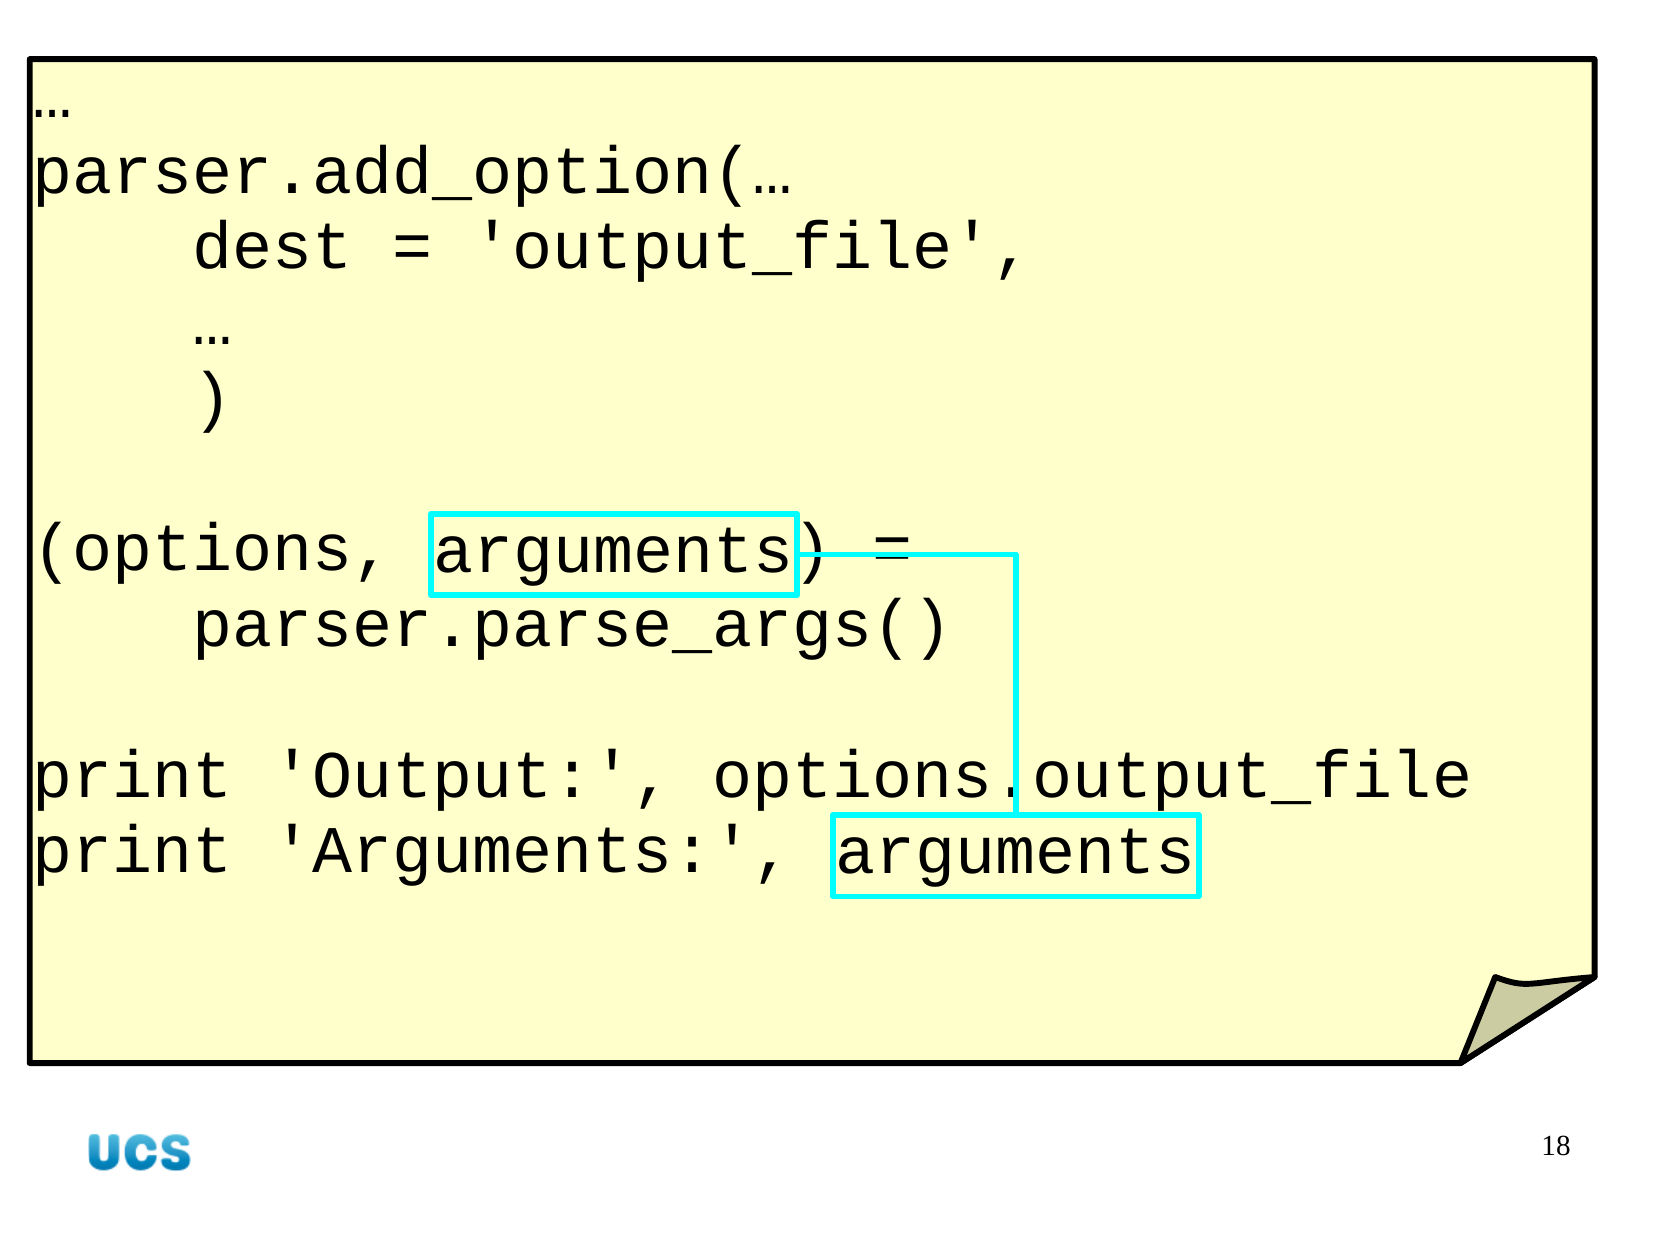

Non-options
…
parser.add_option(…
 dest = 'output_file',
 …
 )
(options, ) =
 parser.parse_args()
print 'Output:', options.output_file
print 'Arguments:',
arguments
arguments
18